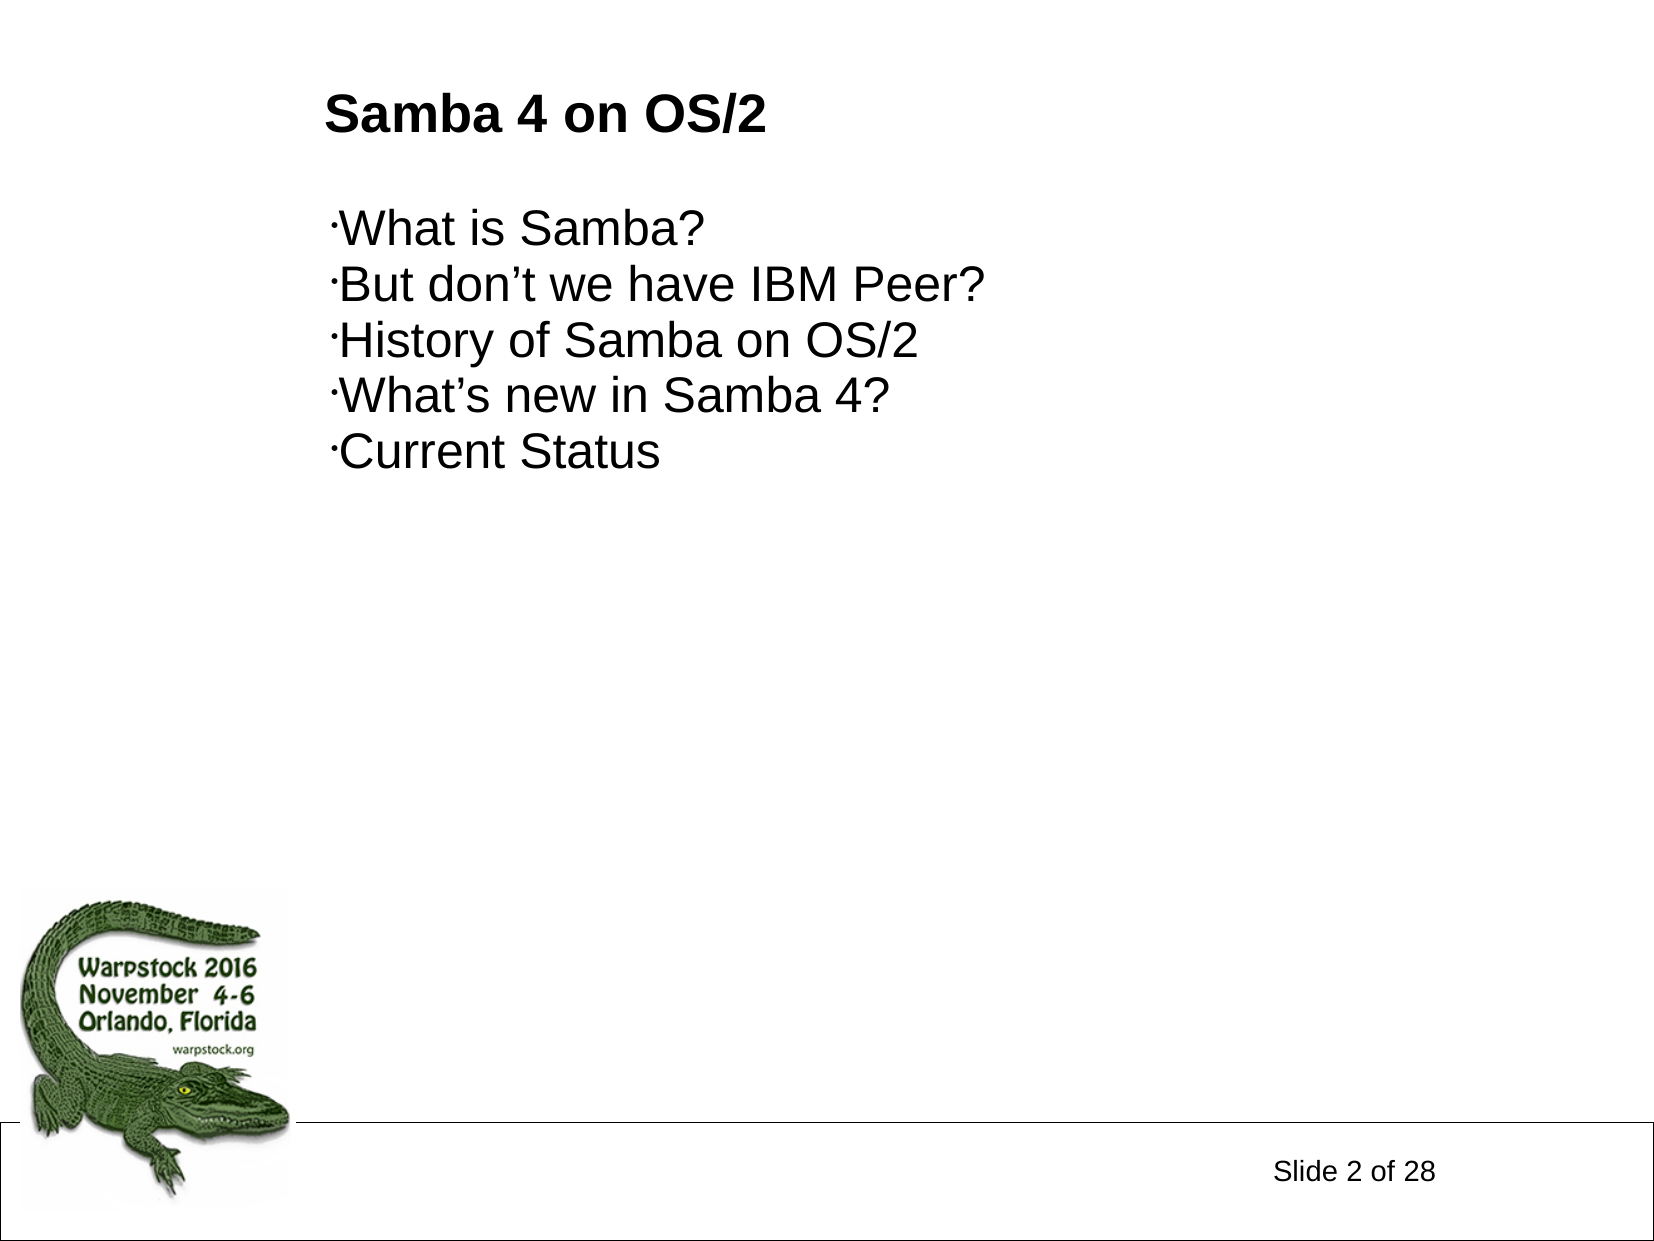

# Samba 4 on OS/2
What is Samba?
But don’t we have IBM Peer?
History of Samba on OS/2
What’s new in Samba 4?
Current Status